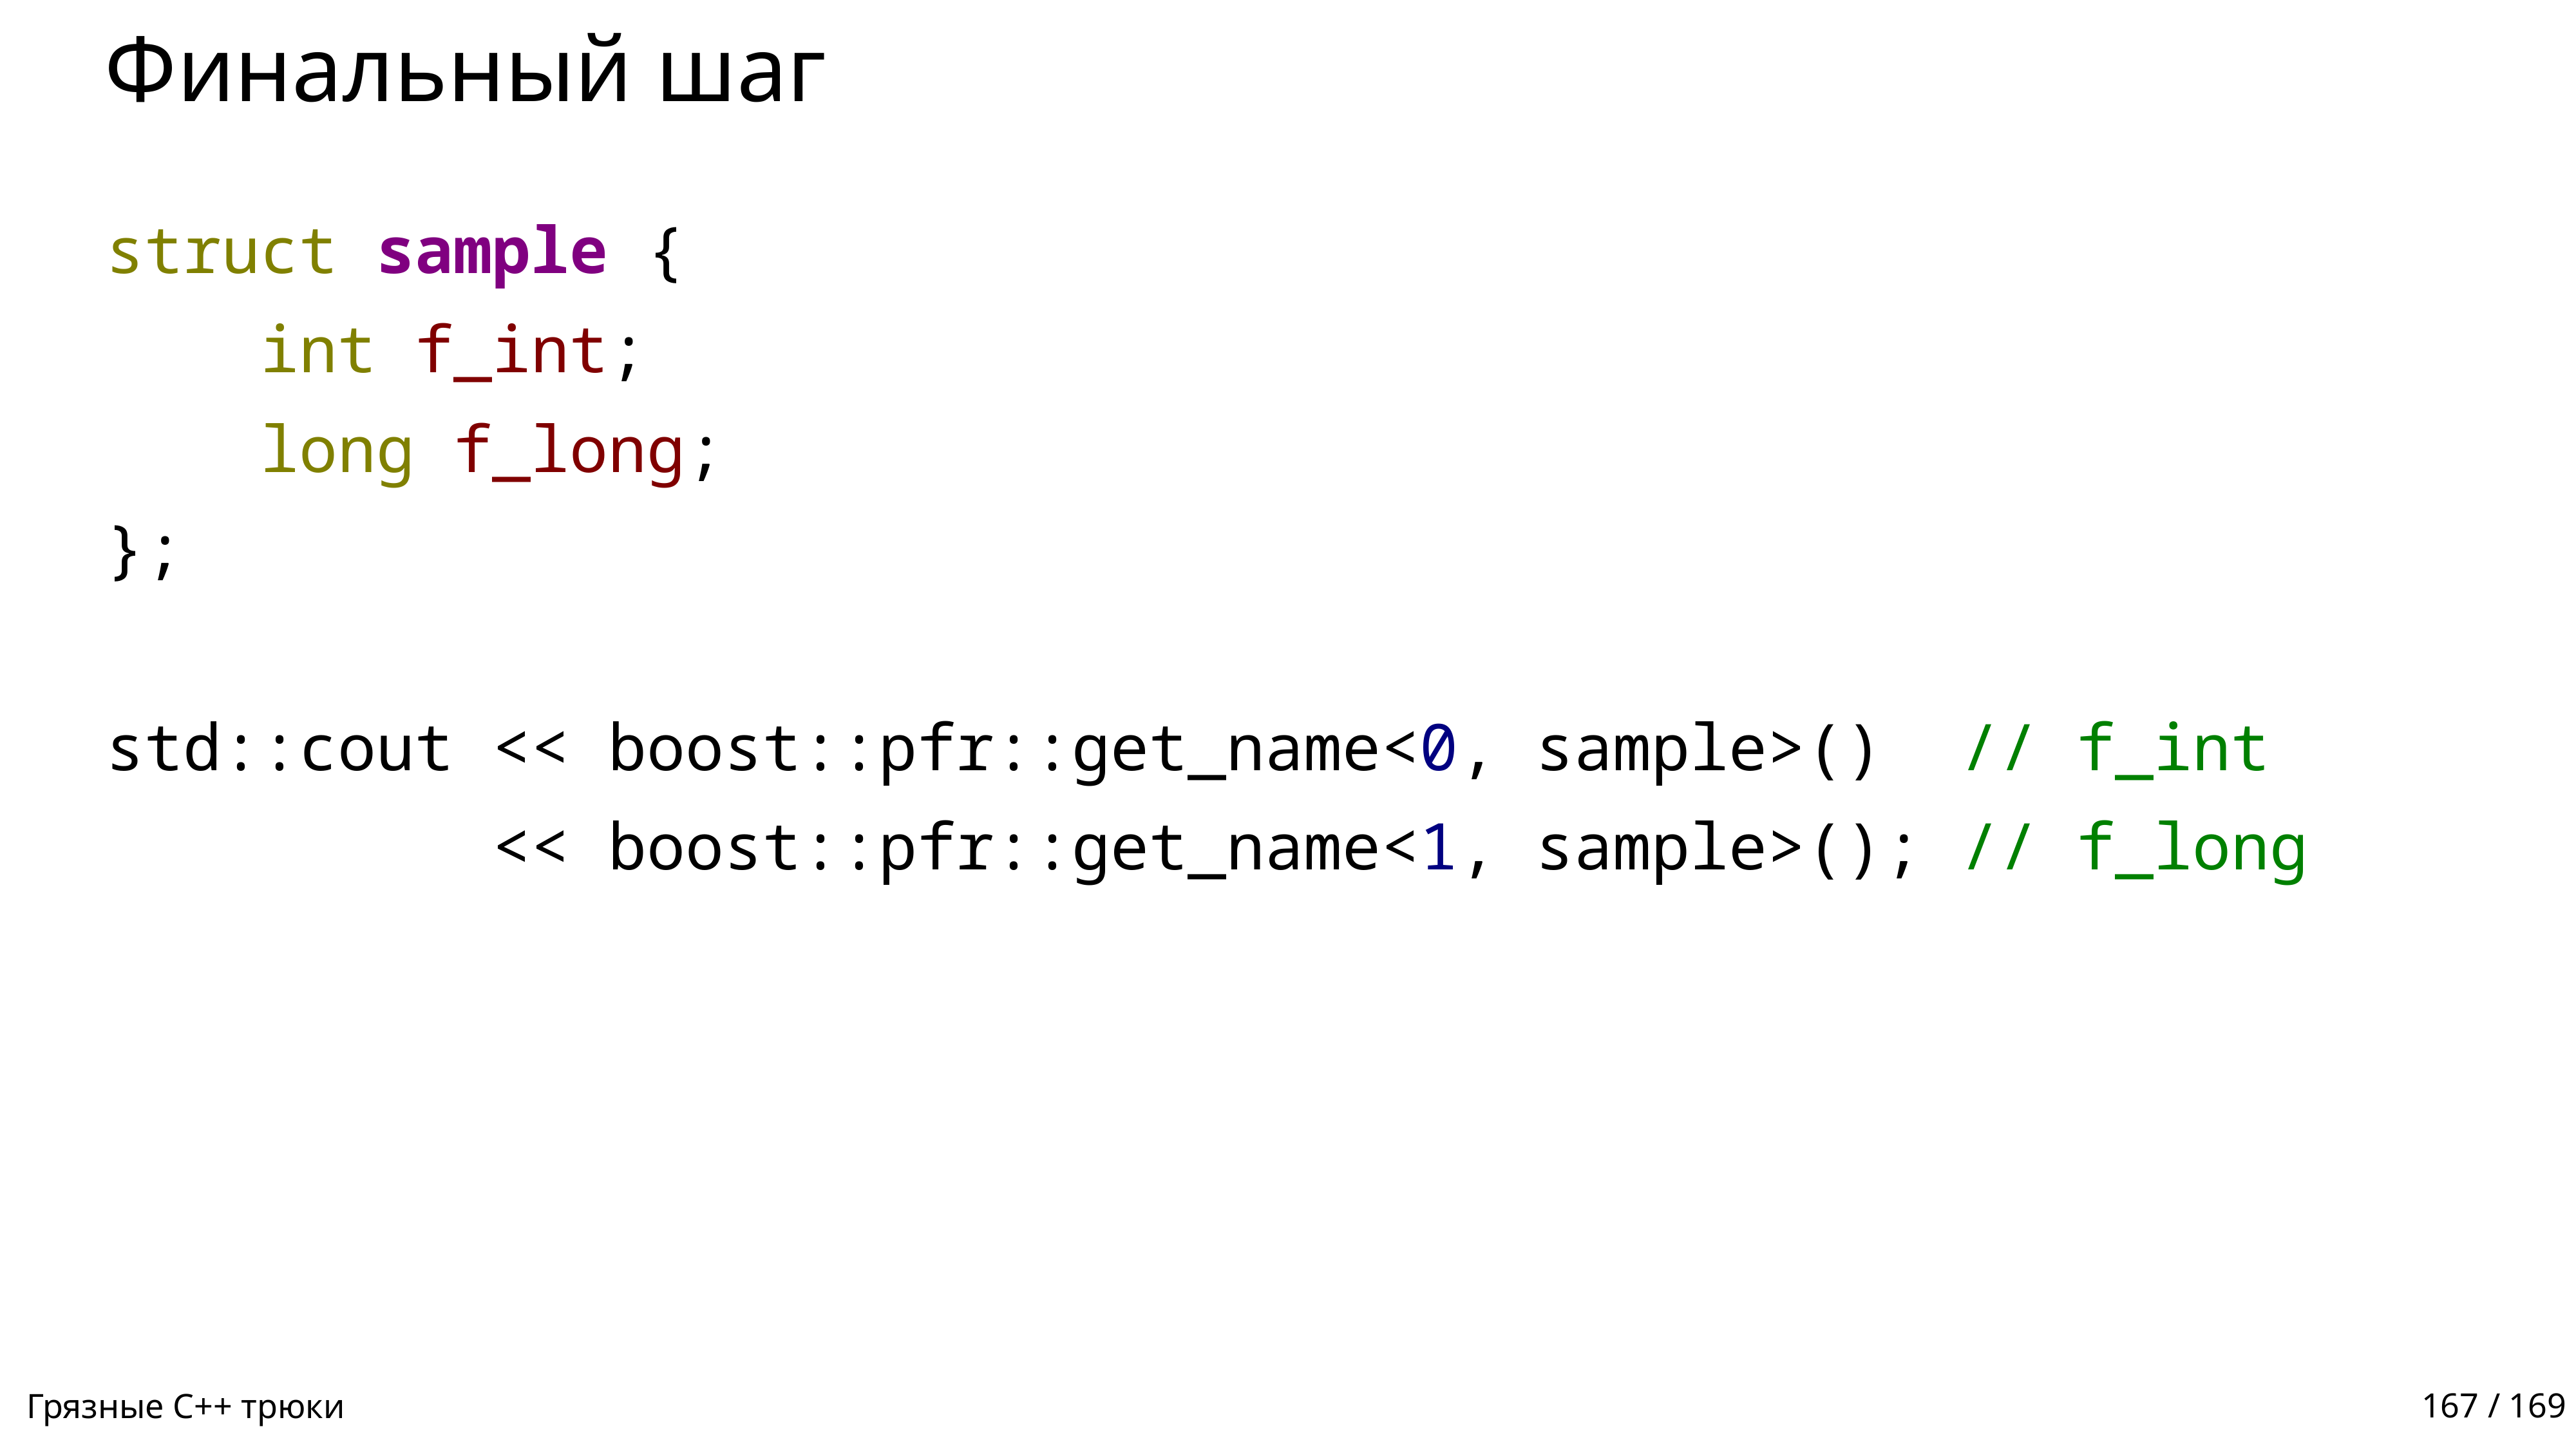

Финальный шаг
struct sample {
 int f_int;
 long f_long;
};
std::cout << boost::pfr::get_name<0, sample>() // f_int
 << boost::pfr::get_name<1, sample>(); // f_long
Грязные C++ трюки